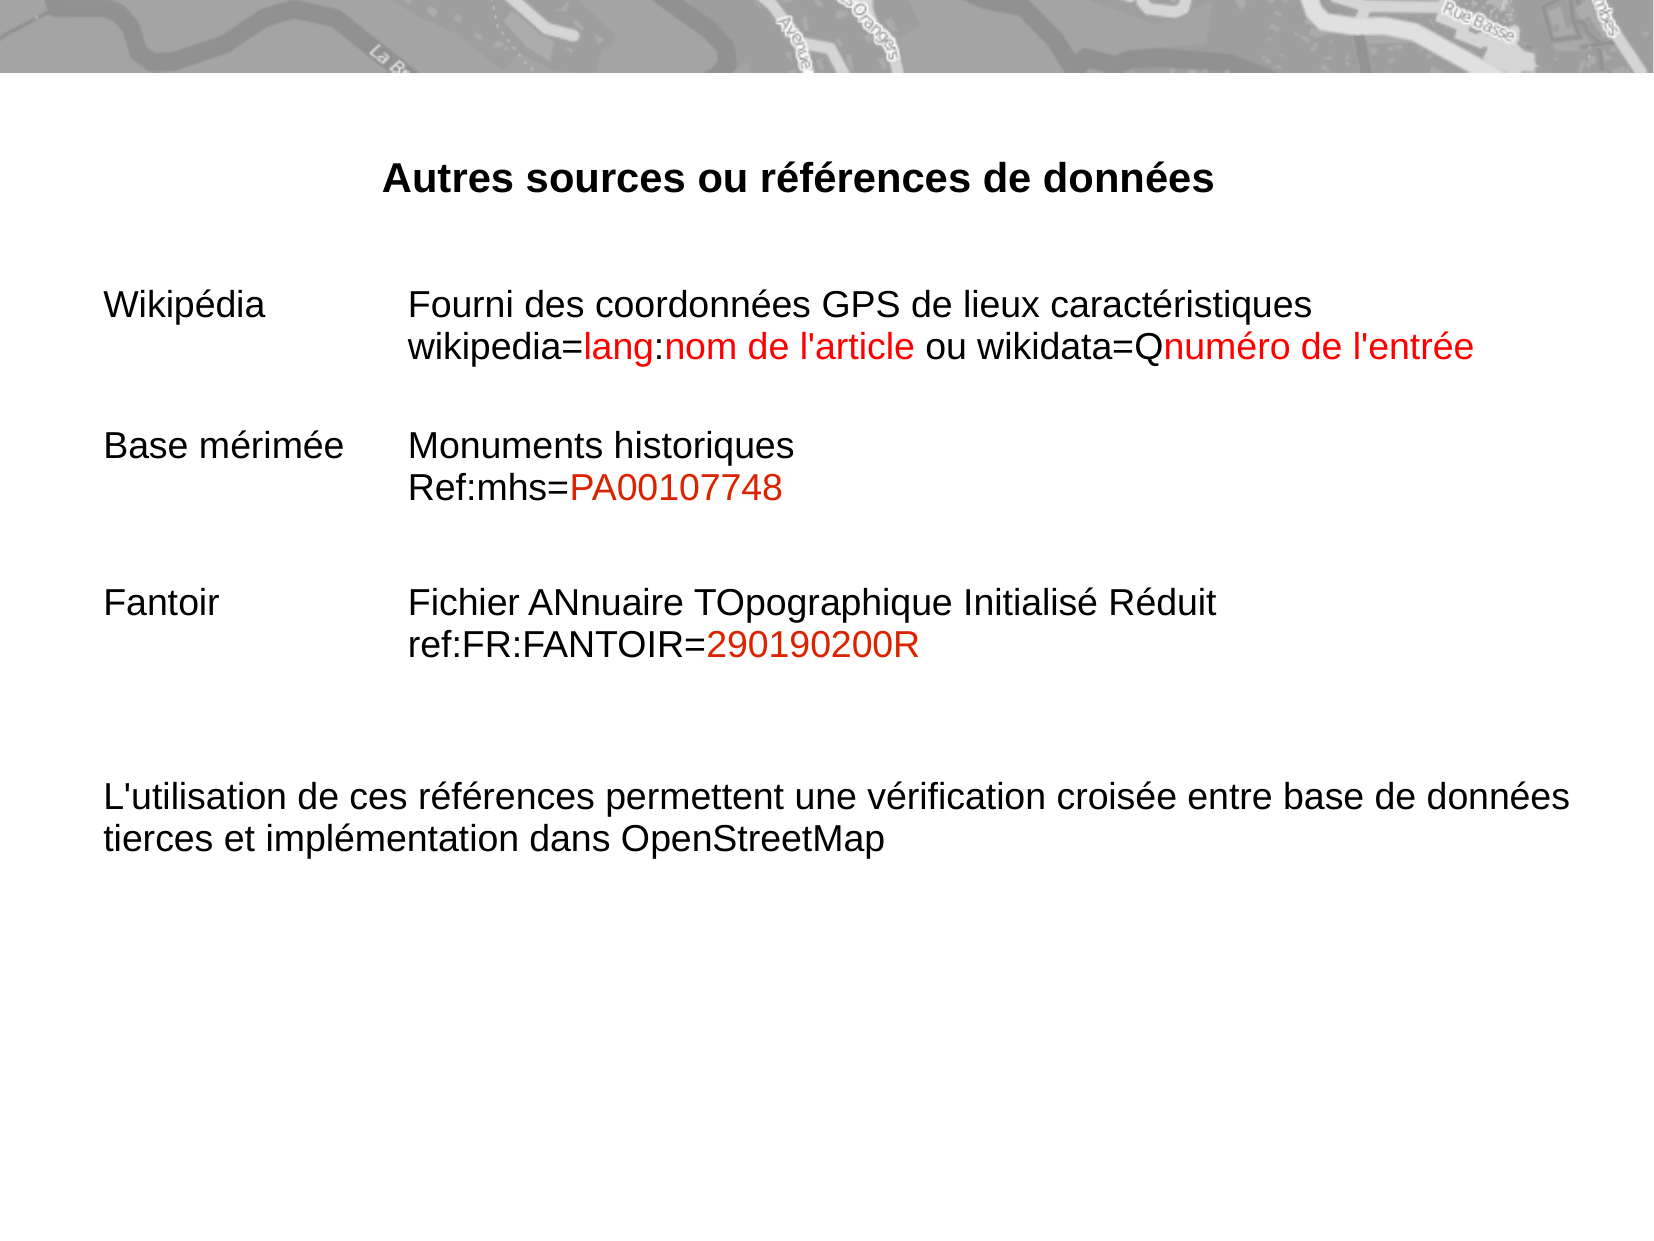

Autres sources ou références de données
| Wikipédia | Fourni des coordonnées GPS de lieux caractéristiques wikipedia=lang:nom de l'article ou wikidata=Qnuméro de l'entrée |
| --- | --- |
| Base mérimée | Monuments historiques Ref:mhs=PA00107748 |
| | |
| Fantoir | Fichier ANnuaire TOpographique Initialisé Réduit ref:FR:FANTOIR=290190200R |
| | |
L'utilisation de ces références permettent une vérification croisée entre base de données tierces et implémentation dans OpenStreetMap